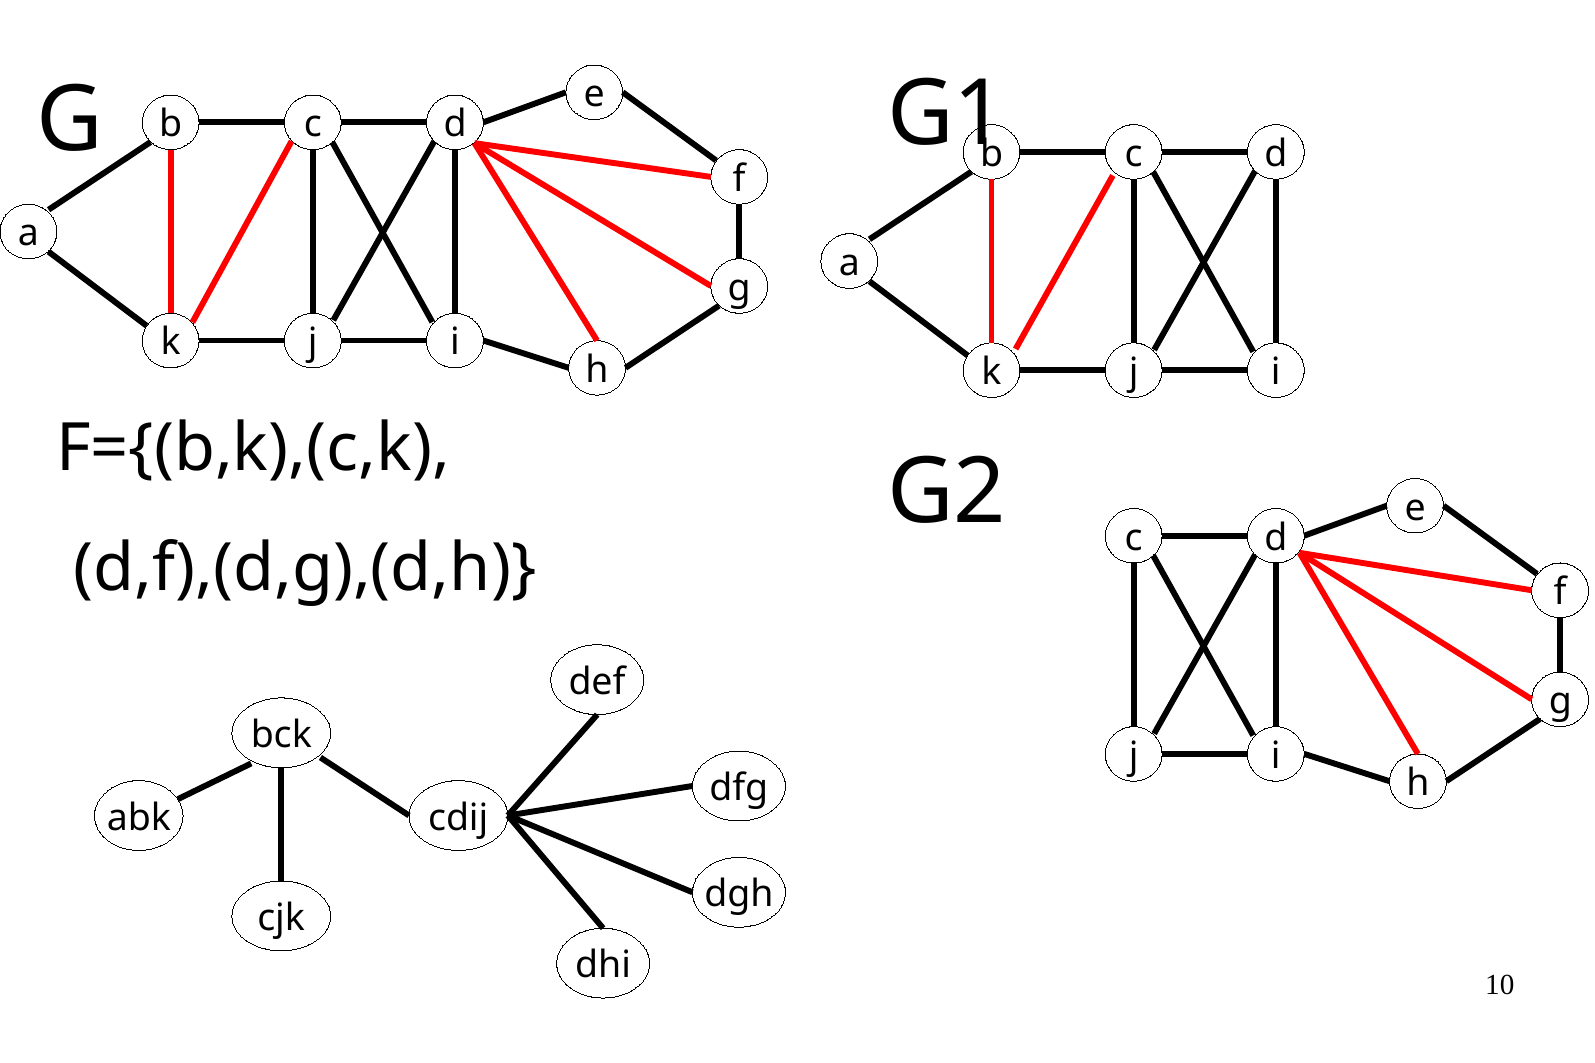

# G1
G
e
b
c
d
b
c
d
f
a
a
g
k
j
i
h
k
j
i
F={(b,k),(c,k),
 (d,f),(d,g),(d,h)}
G2
e
c
d
f
def
g
bck
j
i
dfg
h
abk
cdij
dgh
cjk
dhi
10